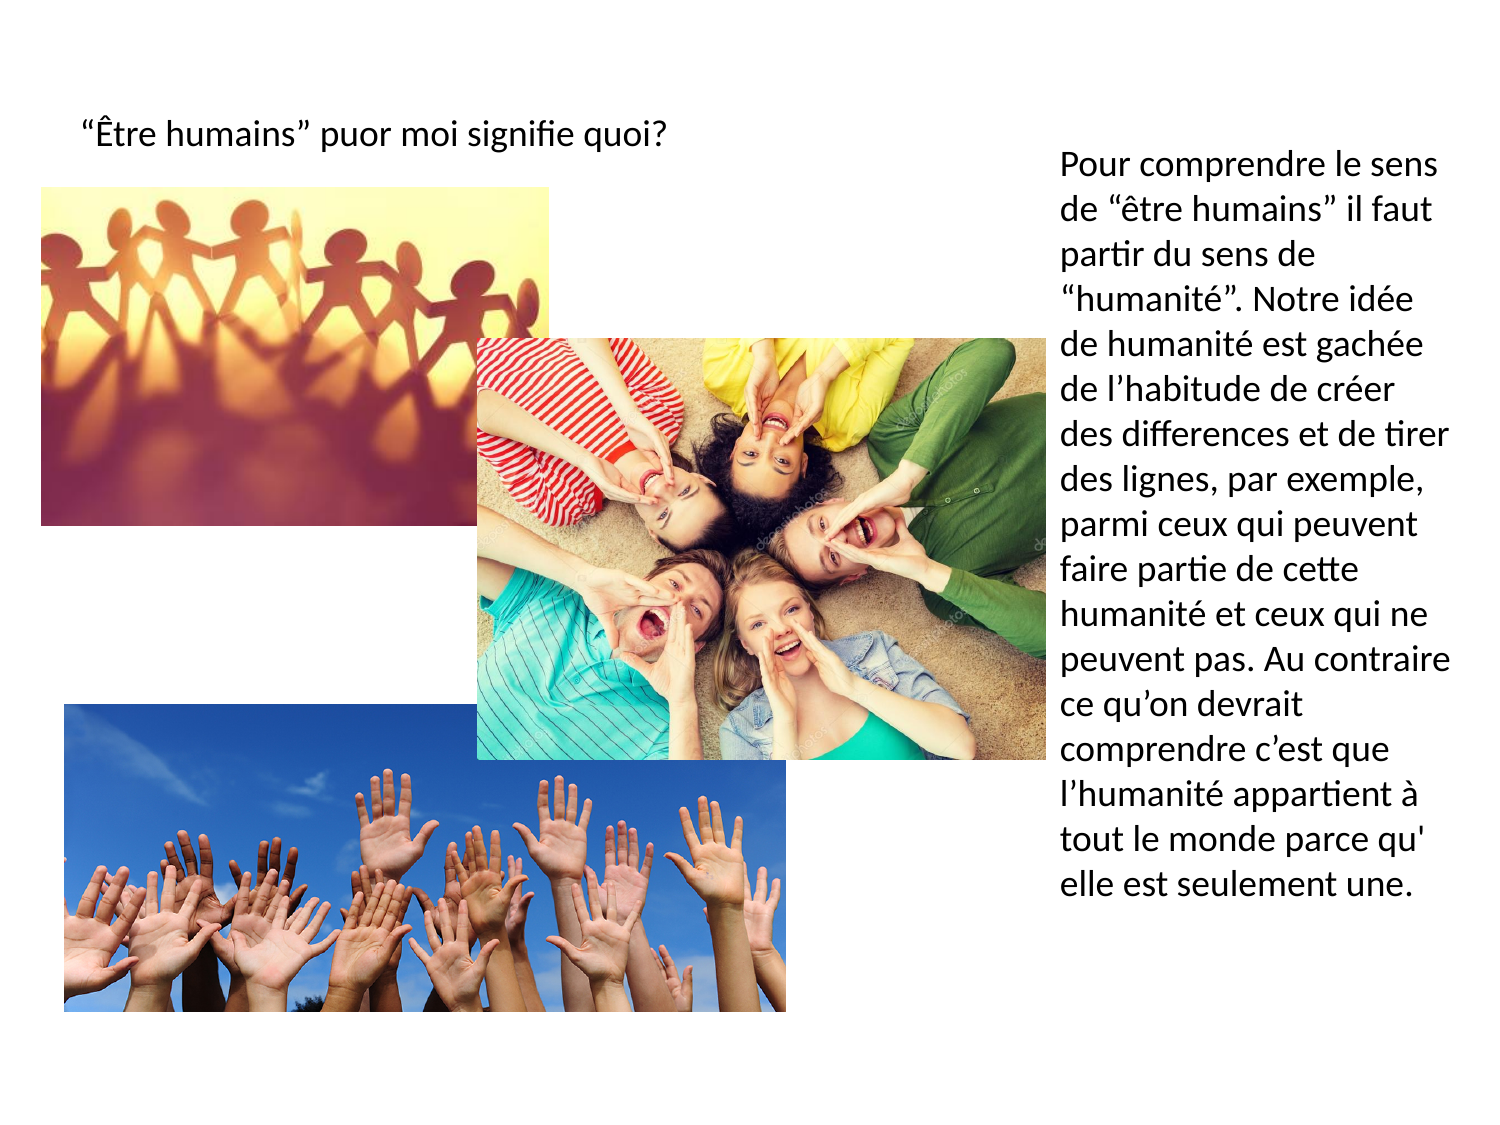

“Être humains” puor moi signifie quoi?
Pour comprendre le sens de “être humains” il faut partir du sens de “humanité”. Notre idée de humanité est gachée de l’habitude de créer des differences et de tirer des lignes, par exemple, parmi ceux qui peuvent faire partie de cette humanité et ceux qui ne peuvent pas. Au contraire ce qu’on devrait comprendre c’est que l’humanité appartient à tout le monde parce qu' elle est seulement une.